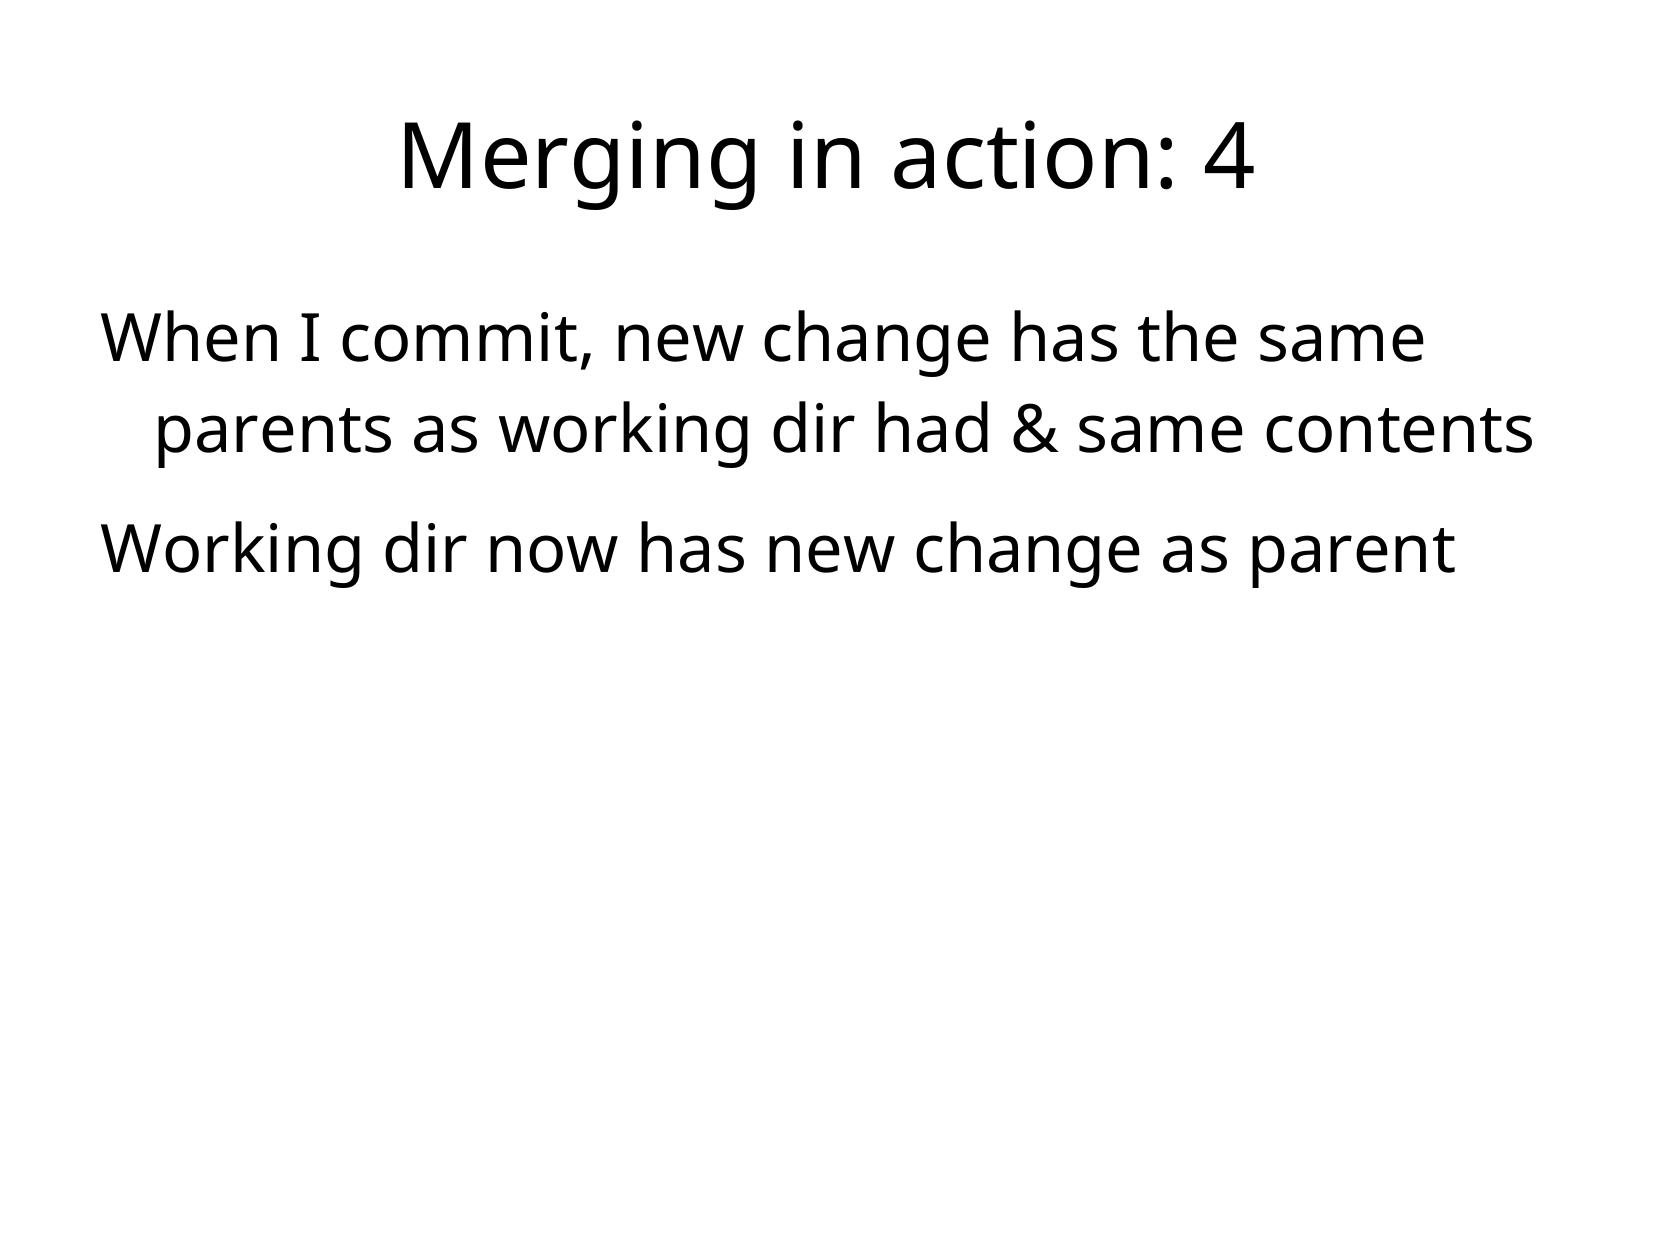

# Merging in action: 4
When I commit, new change has the same parents as working dir had & same contents
Working dir now has new change as parent